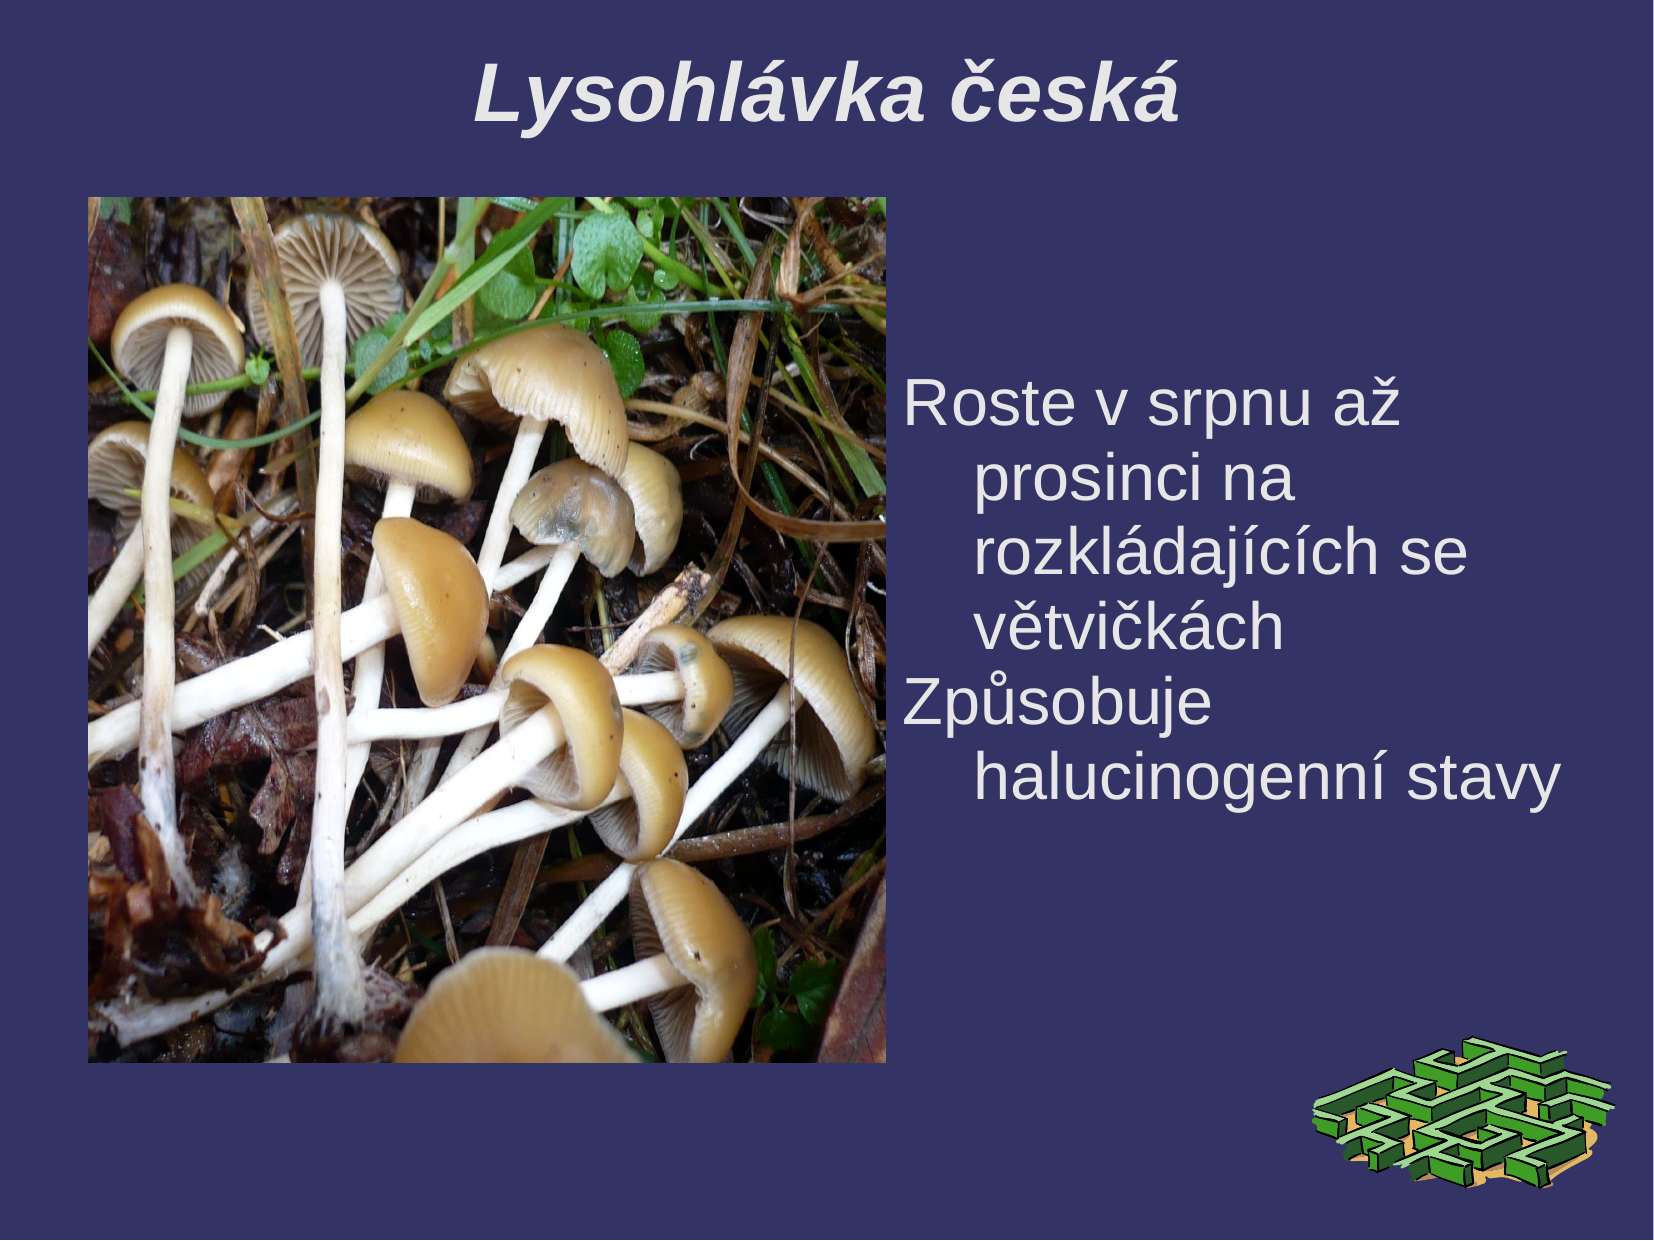

# Lysohlávka česká
Roste v srpnu až prosinci na rozkládajících se větvičkách
Způsobuje halucinogenní stavy